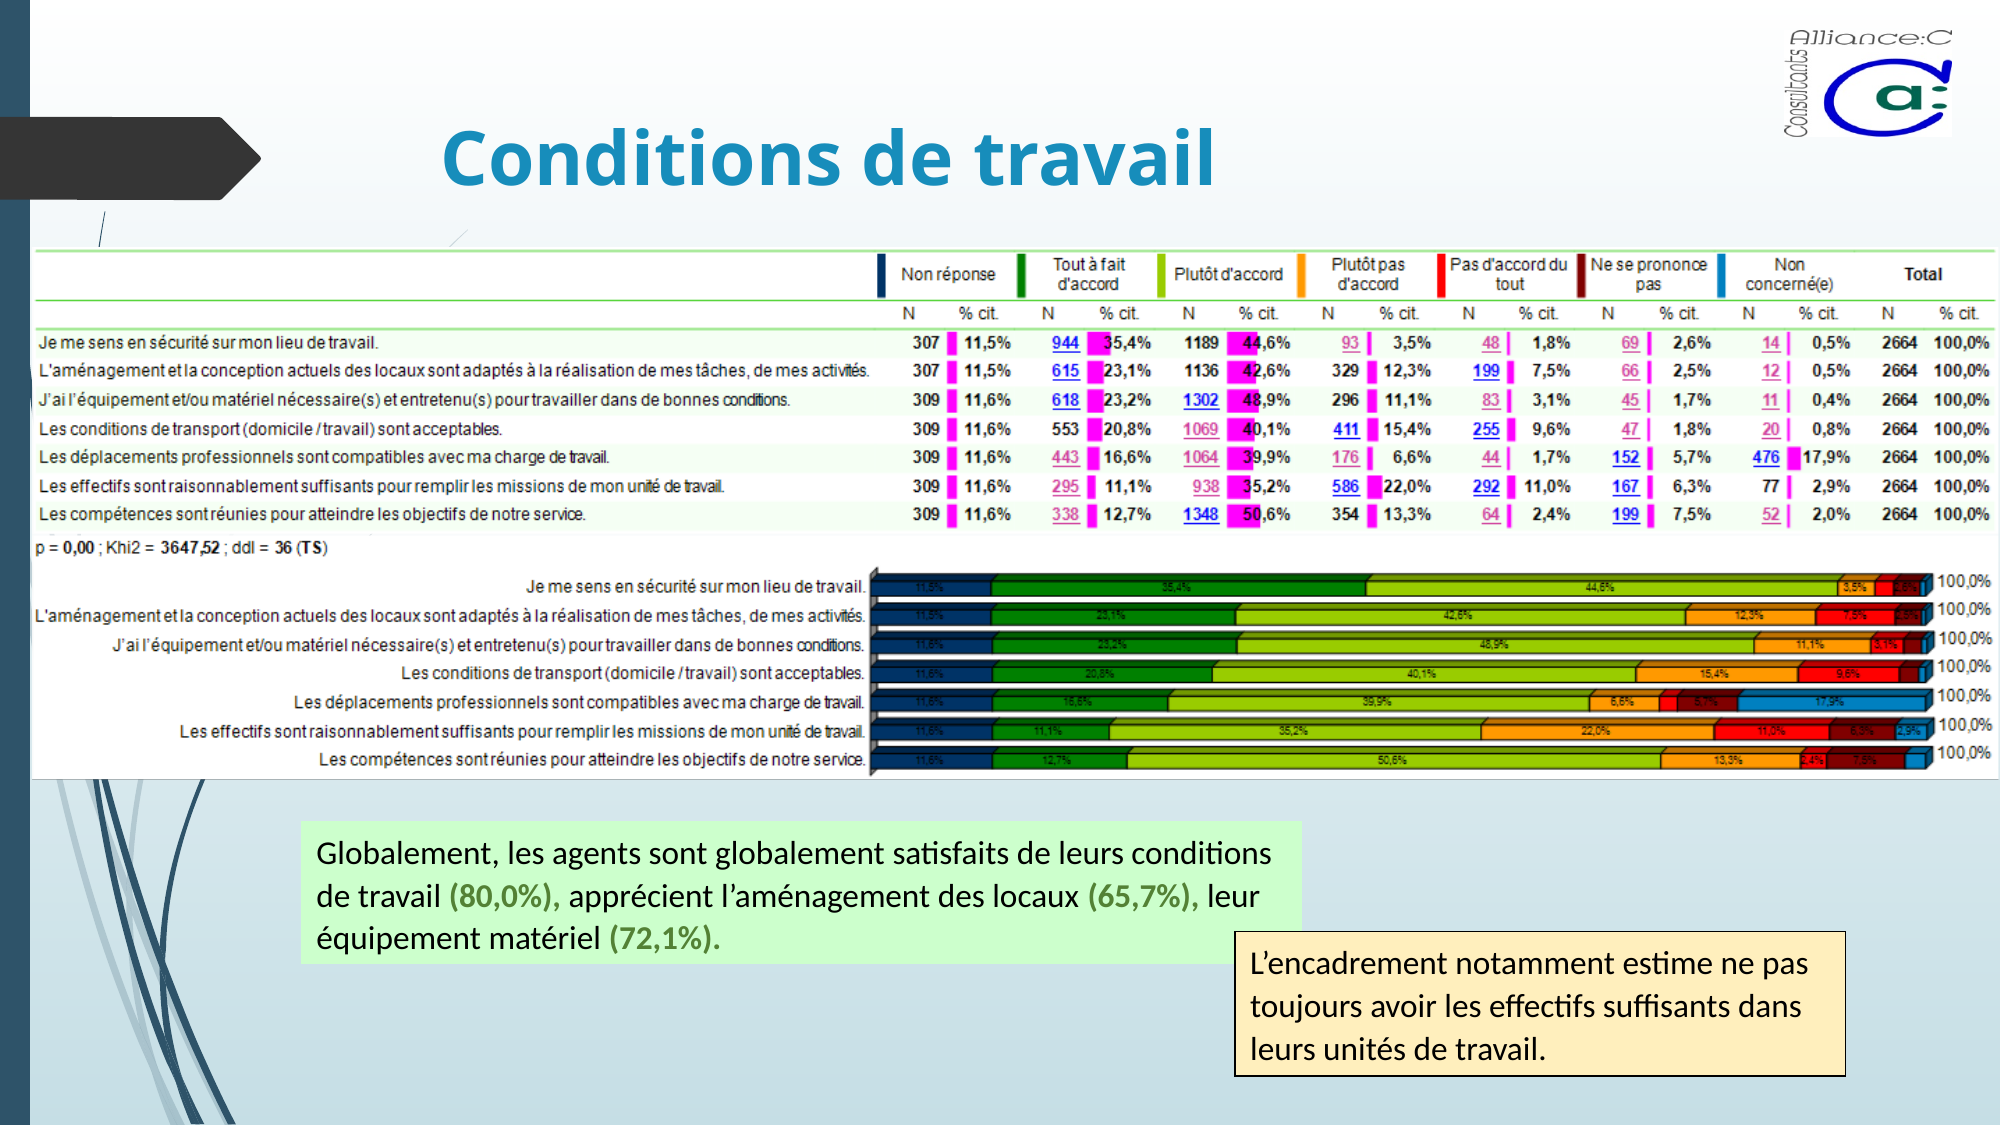

# Conditions de travail
Globalement, les agents sont globalement satisfaits de leurs conditions de travail (80,0%), apprécient l’aménagement des locaux (65,7%), leur équipement matériel (72,1%).
L’encadrement notamment estime ne pas toujours avoir les effectifs suffisants dans leurs unités de travail.